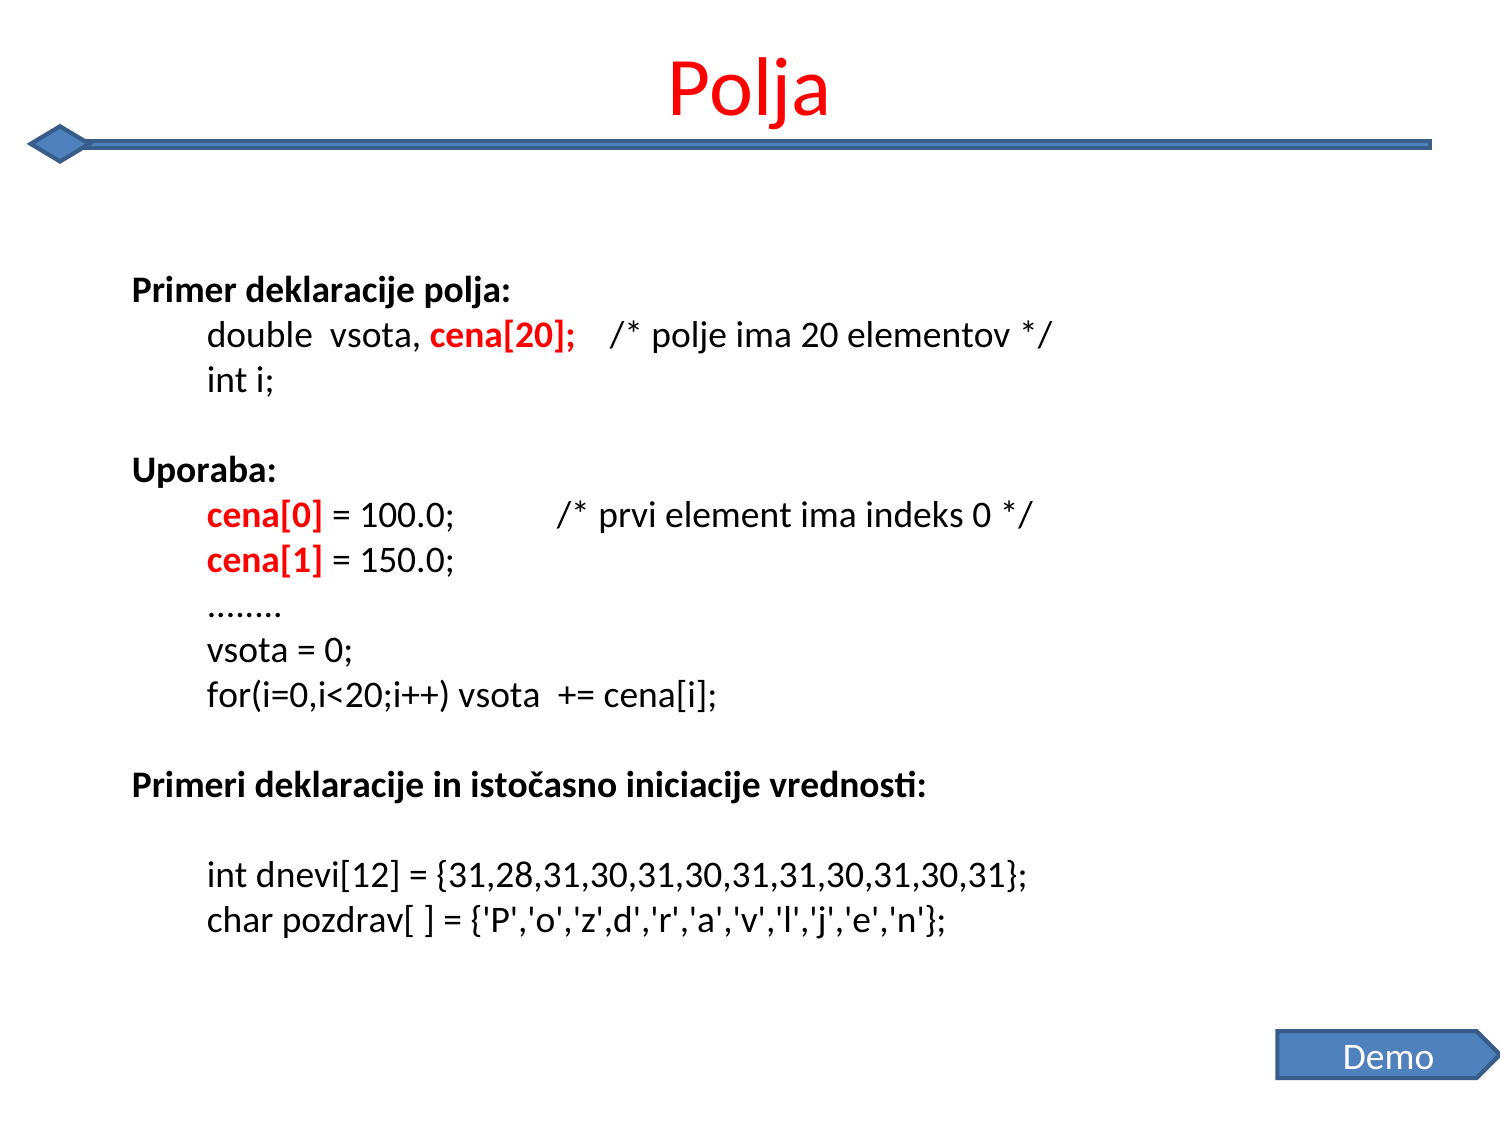

# Polja
Primer deklaracije polja:
double  vsota, cena[20];    /* polje ima 20 elementov */
int i;
Uporaba:
cena[0] = 100.0;            /* prvi element ima indeks 0 */
cena[1] = 150.0;
........
vsota = 0;
for(i=0,i<20;i++) vsota  += cena[i];
Primeri deklaracije in istočasno iniciacije vrednosti:
int dnevi[12] = {31,28,31,30,31,30,31,31,30,31,30,31};
char pozdrav[ ] = {'P','o','z',d','r','a','v','l','j','e','n'};
Demo